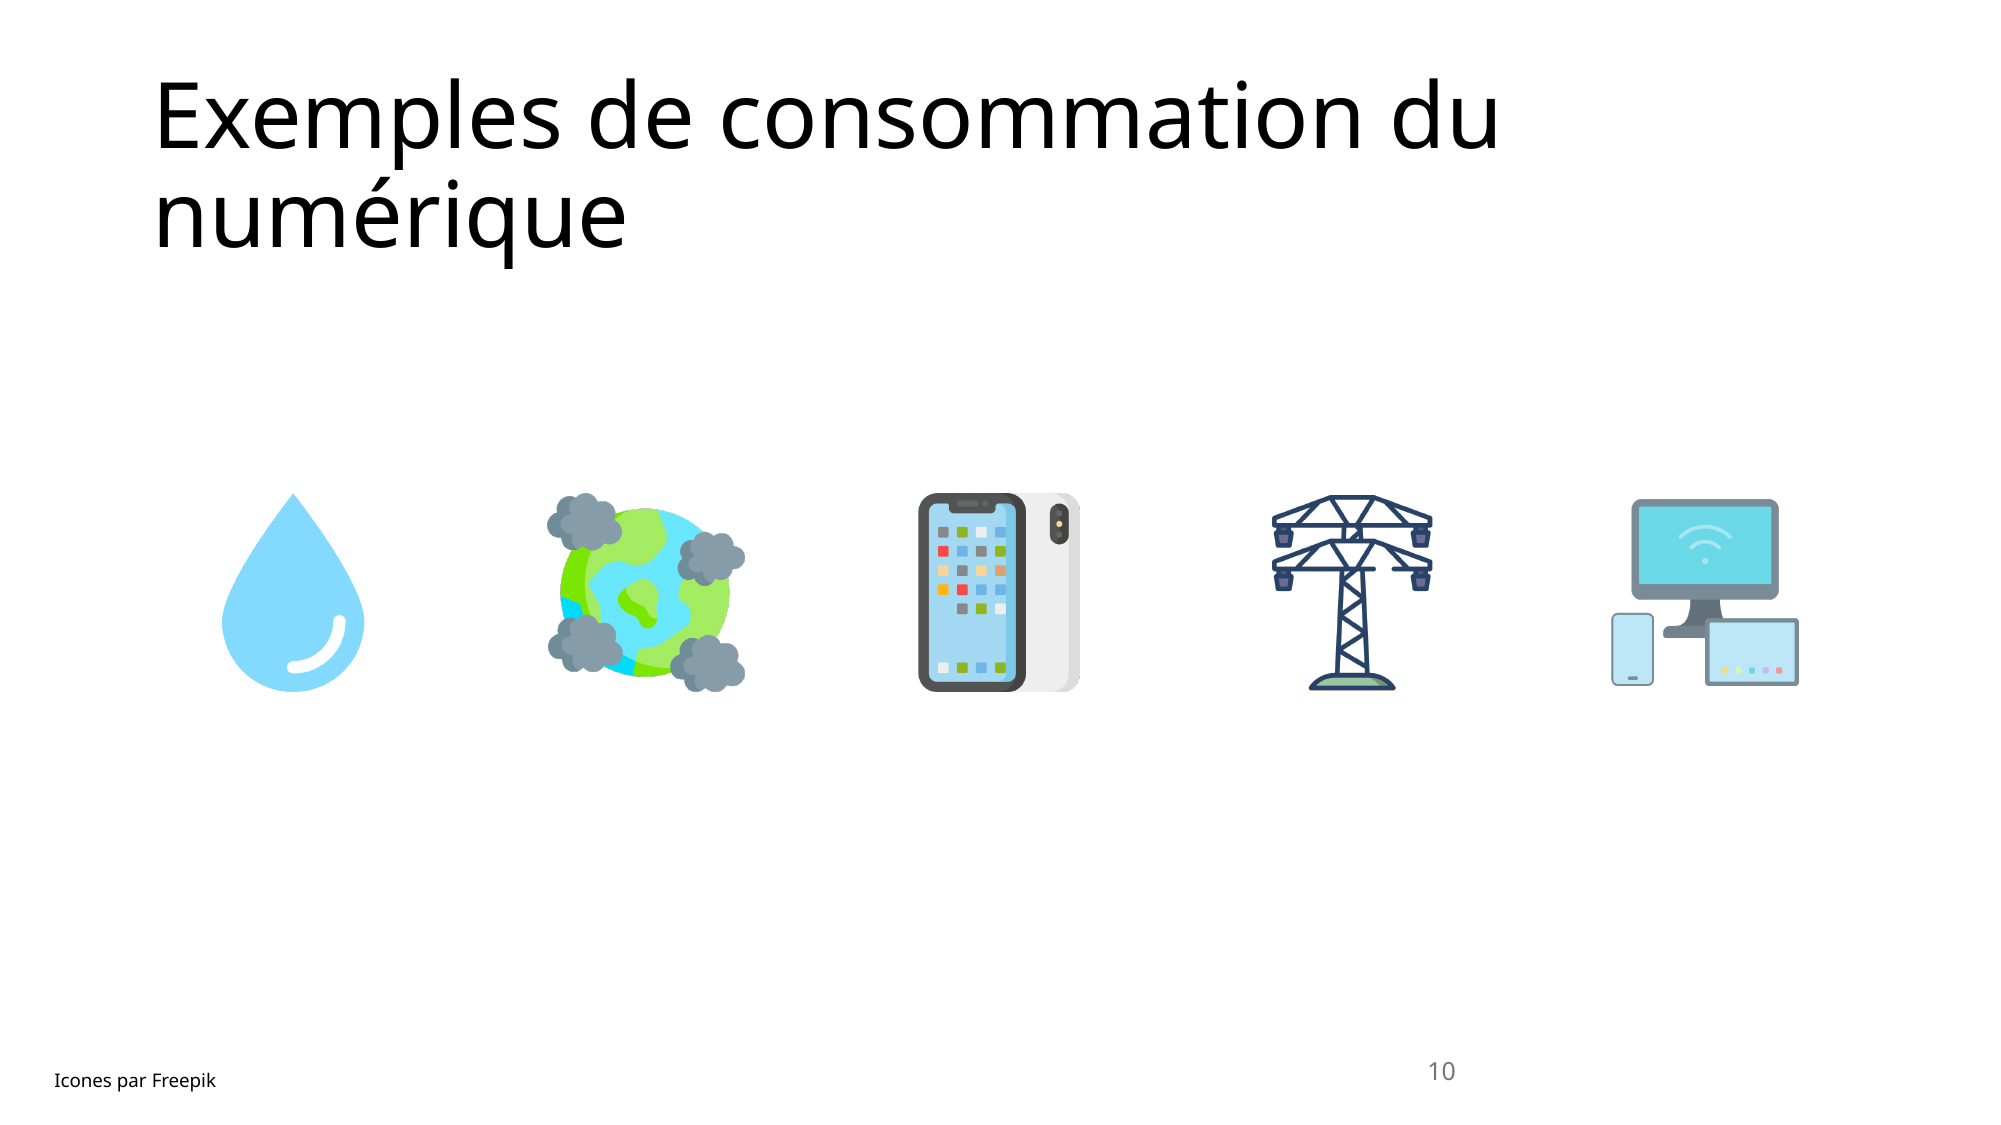

# Exemples de consommation du numérique
Icones par Freepik